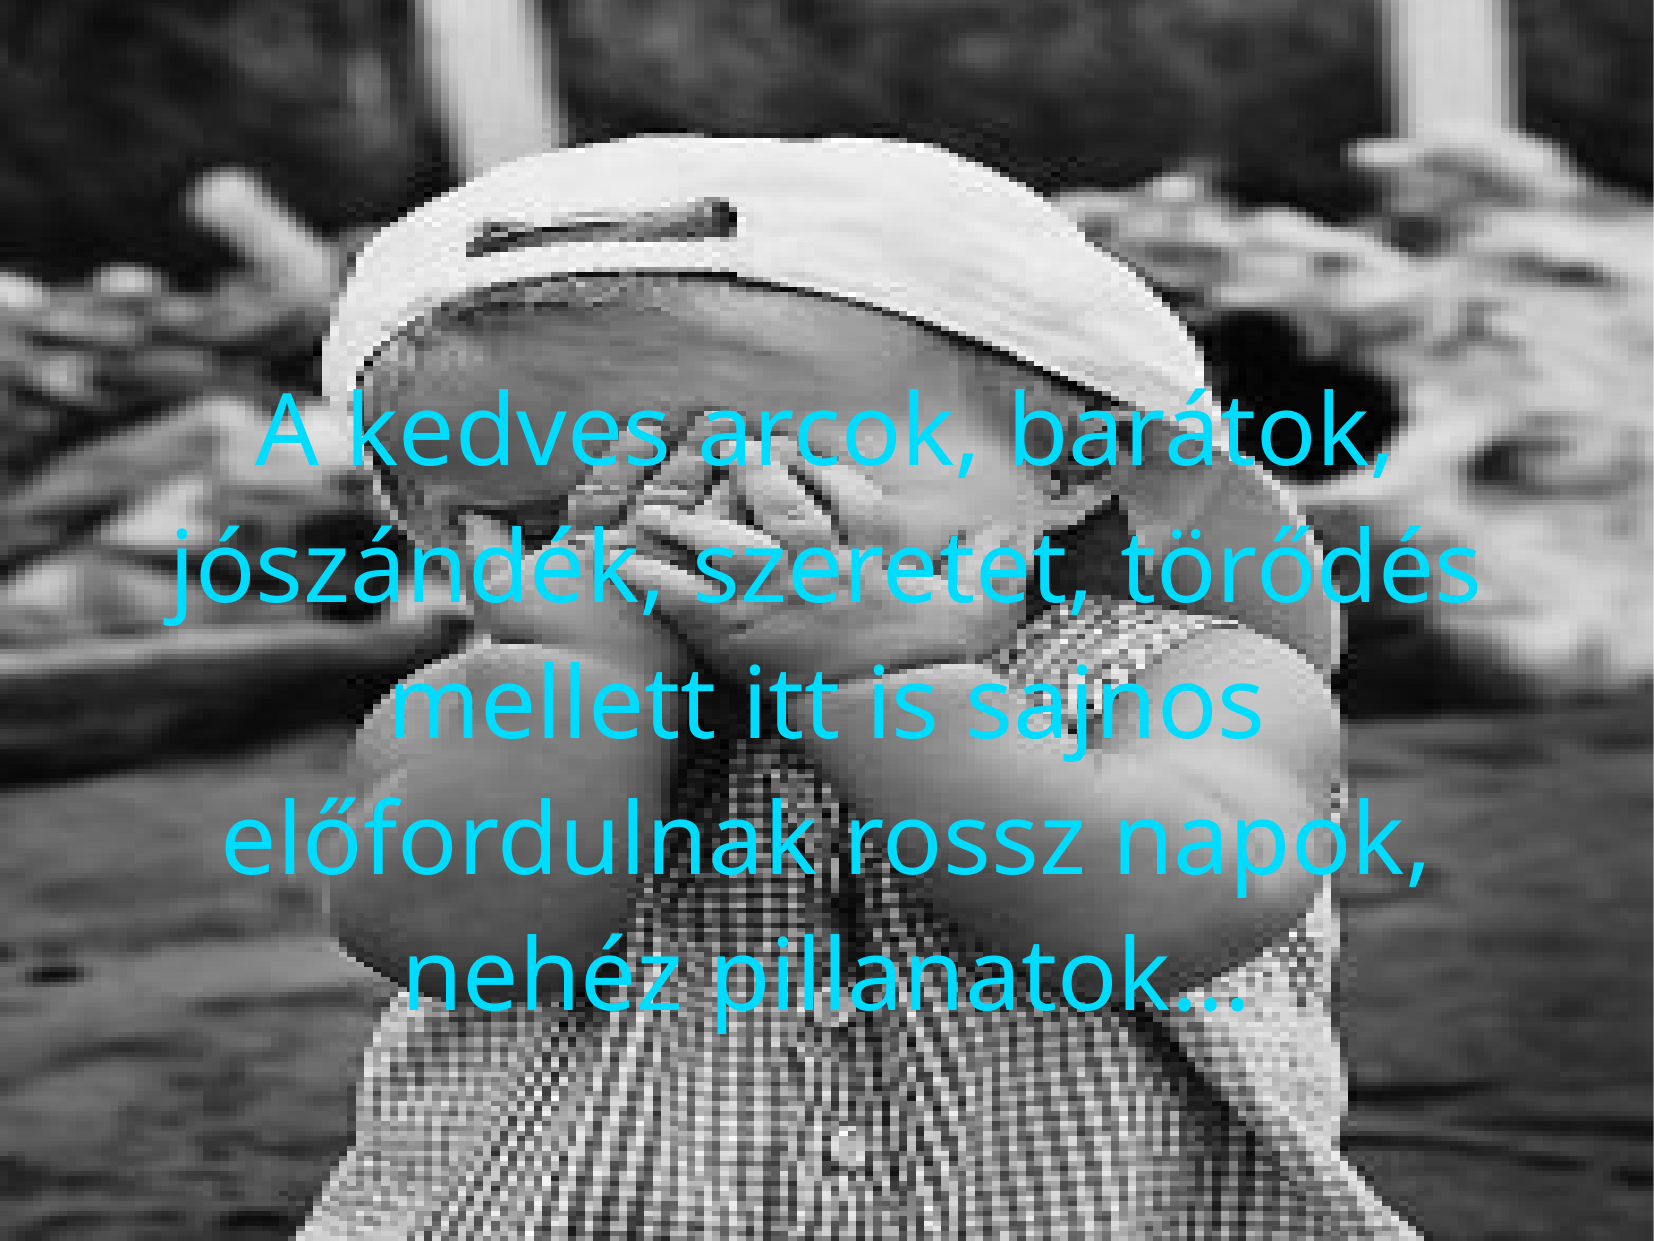

# A kedves arcok, barátok, jószándék, szeretet, törődés mellett itt is sajnos előfordulnak rossz napok, nehéz pillanatok...